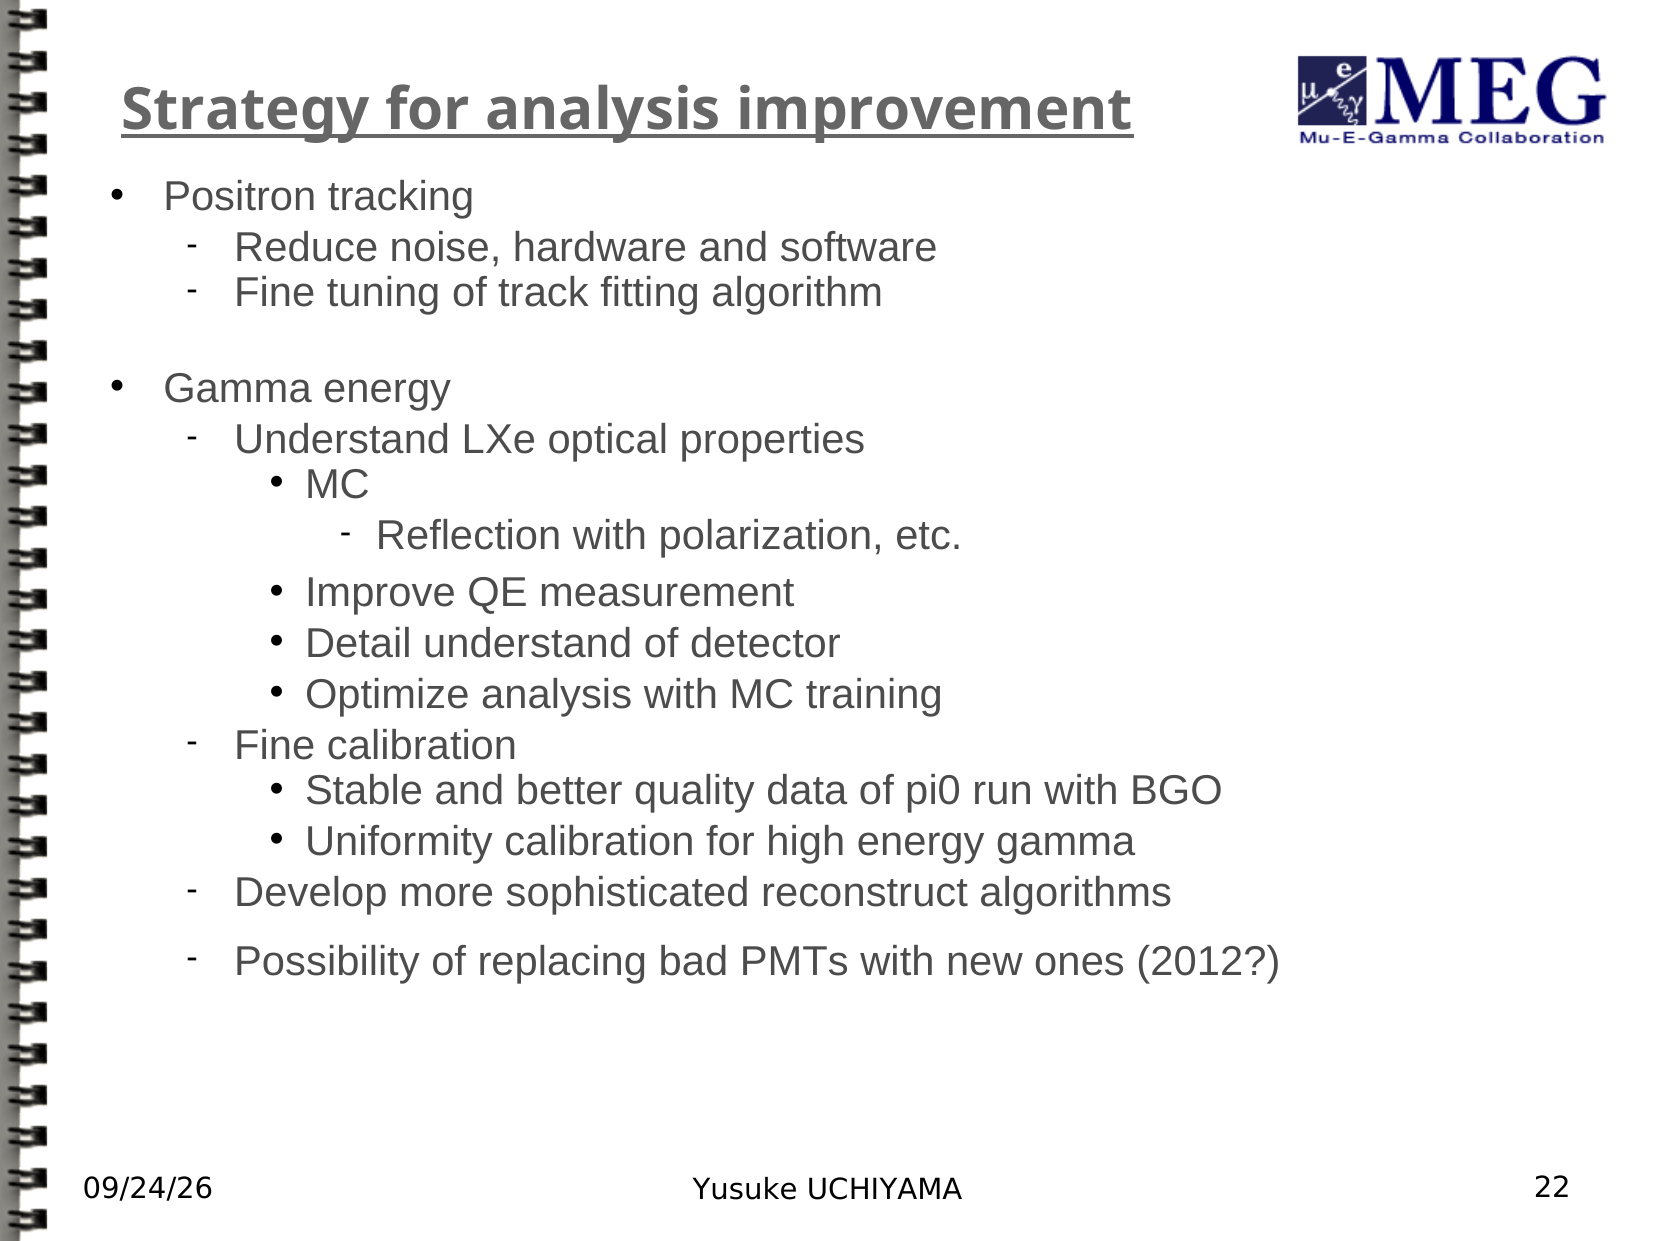

# Strategy for analysis improvement
Positron tracking
Reduce noise, hardware and software
Fine tuning of track fitting algorithm
Gamma energy
Understand LXe optical properties
MC
Reflection with polarization, etc.
Improve QE measurement
Detail understand of detector
Optimize analysis with MC training
Fine calibration
Stable and better quality data of pi0 run with BGO
Uniformity calibration for high energy gamma
Develop more sophisticated reconstruct algorithms
Possibility of replacing bad PMTs with new ones (2012?)
22
Yusuke UCHIYAMA